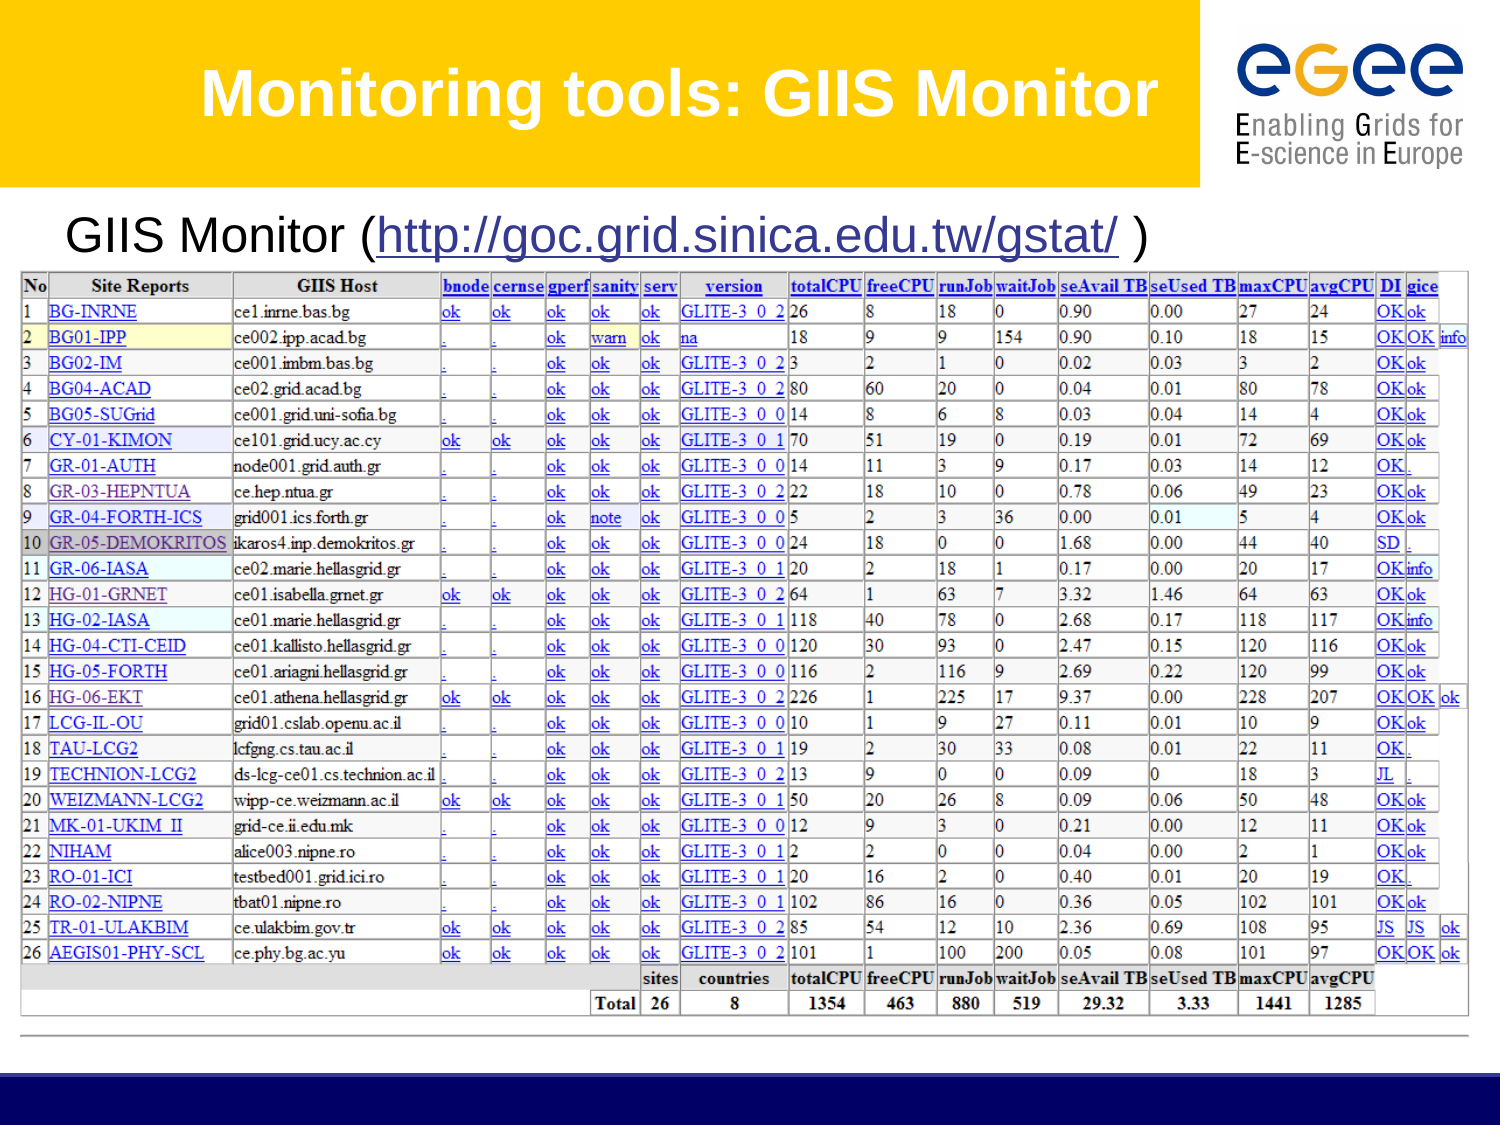

# Monitoring tools: GIIS Monitor
GIIS Monitor (http://goc.grid.sinica.edu.tw/gstat/ )